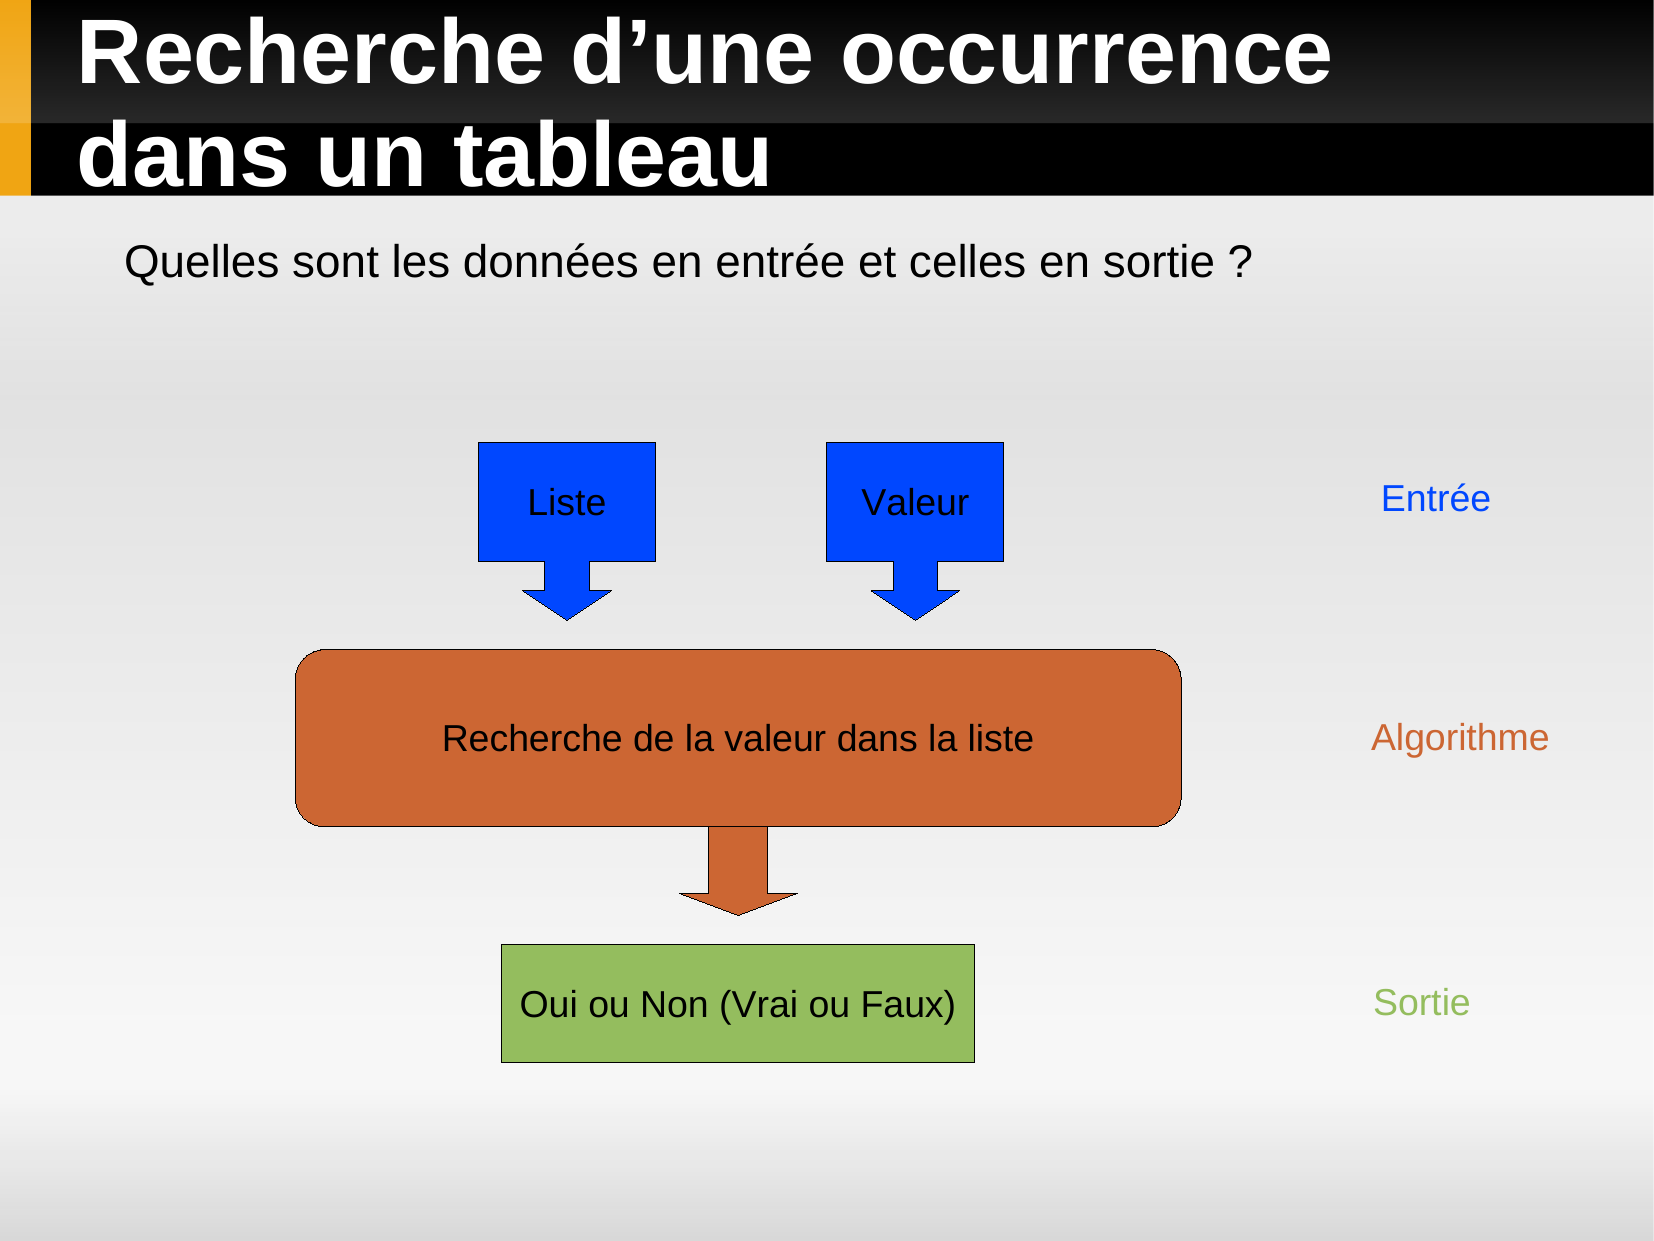

# Recherche d’une occurrence dans un tableau
Quelles sont les données en entrée et celles en sortie ?
Liste
Valeur
Entrée
Recherche de la valeur dans la liste
Algorithme
Oui ou Non (Vrai ou Faux)
Sortie